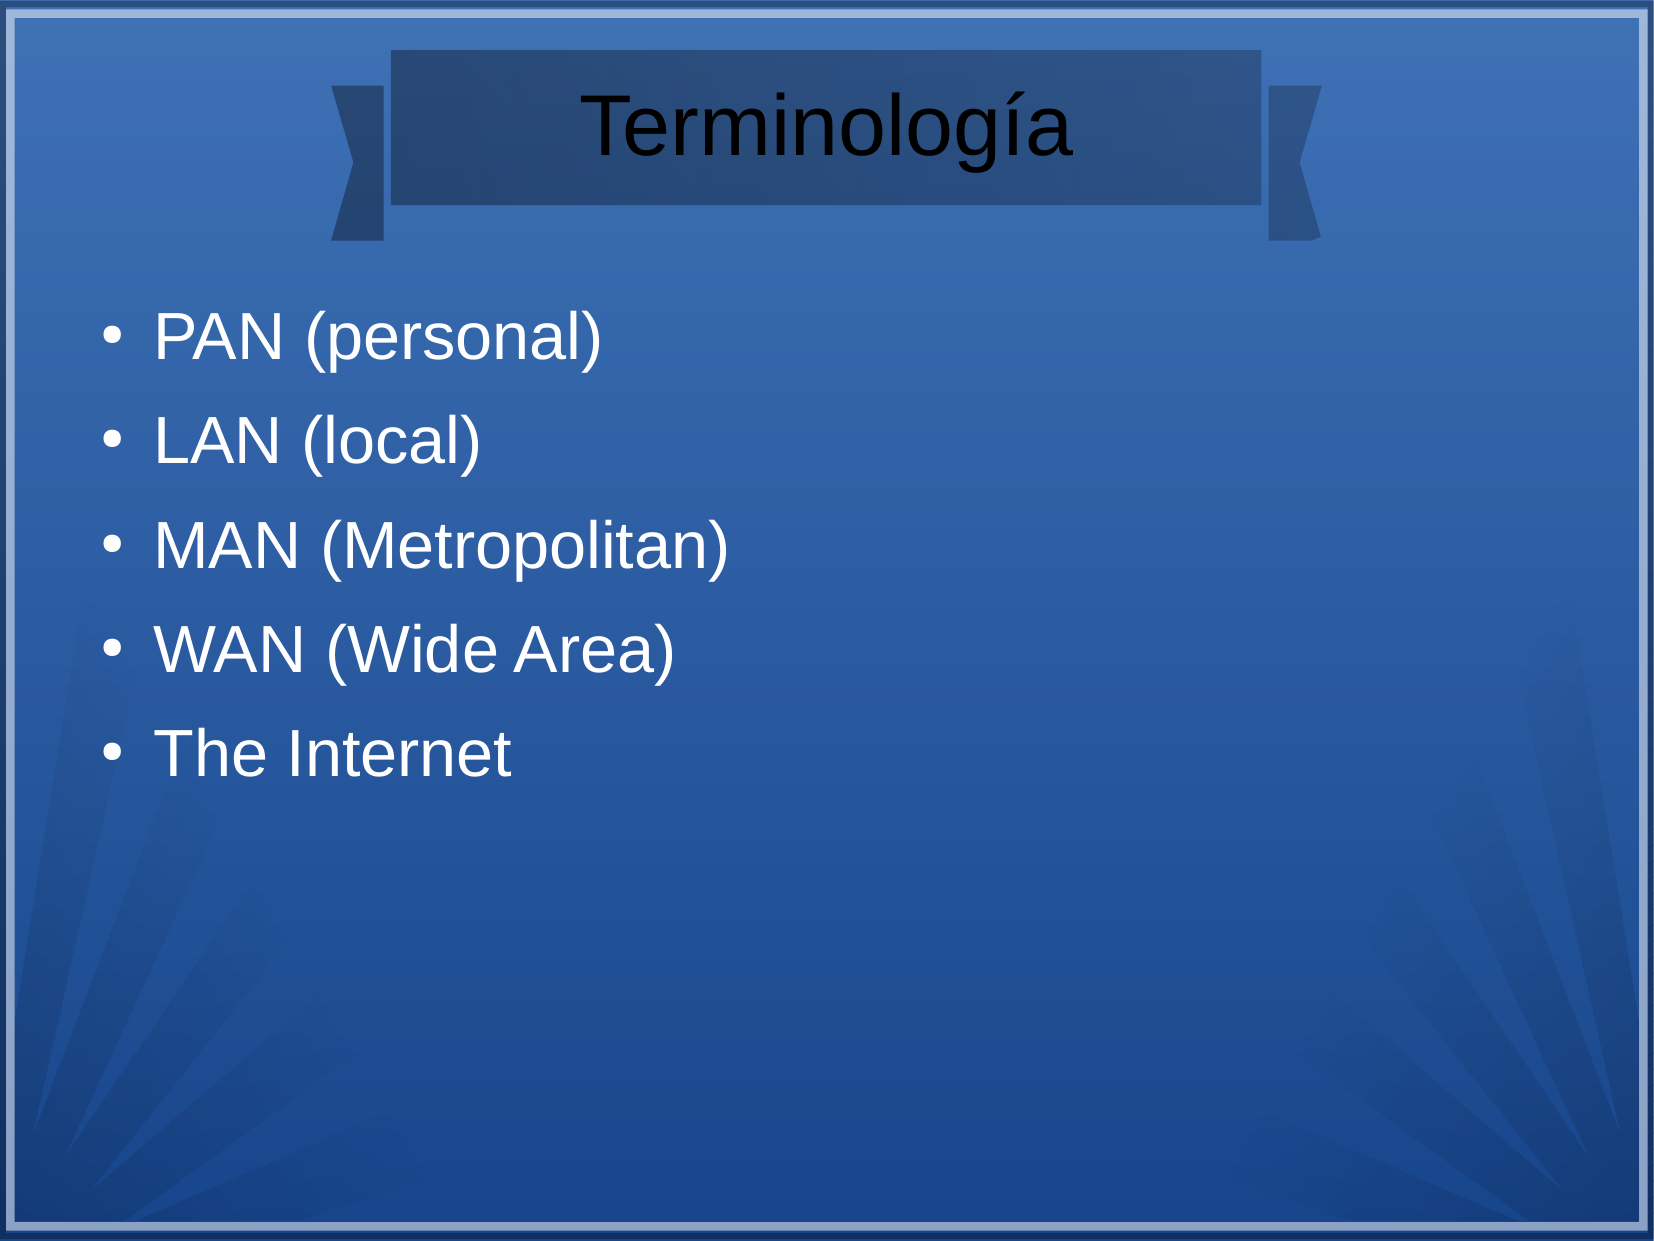

# Terminología
PAN (personal)
LAN (local)
MAN (Metropolitan)
WAN (Wide Area)
The Internet